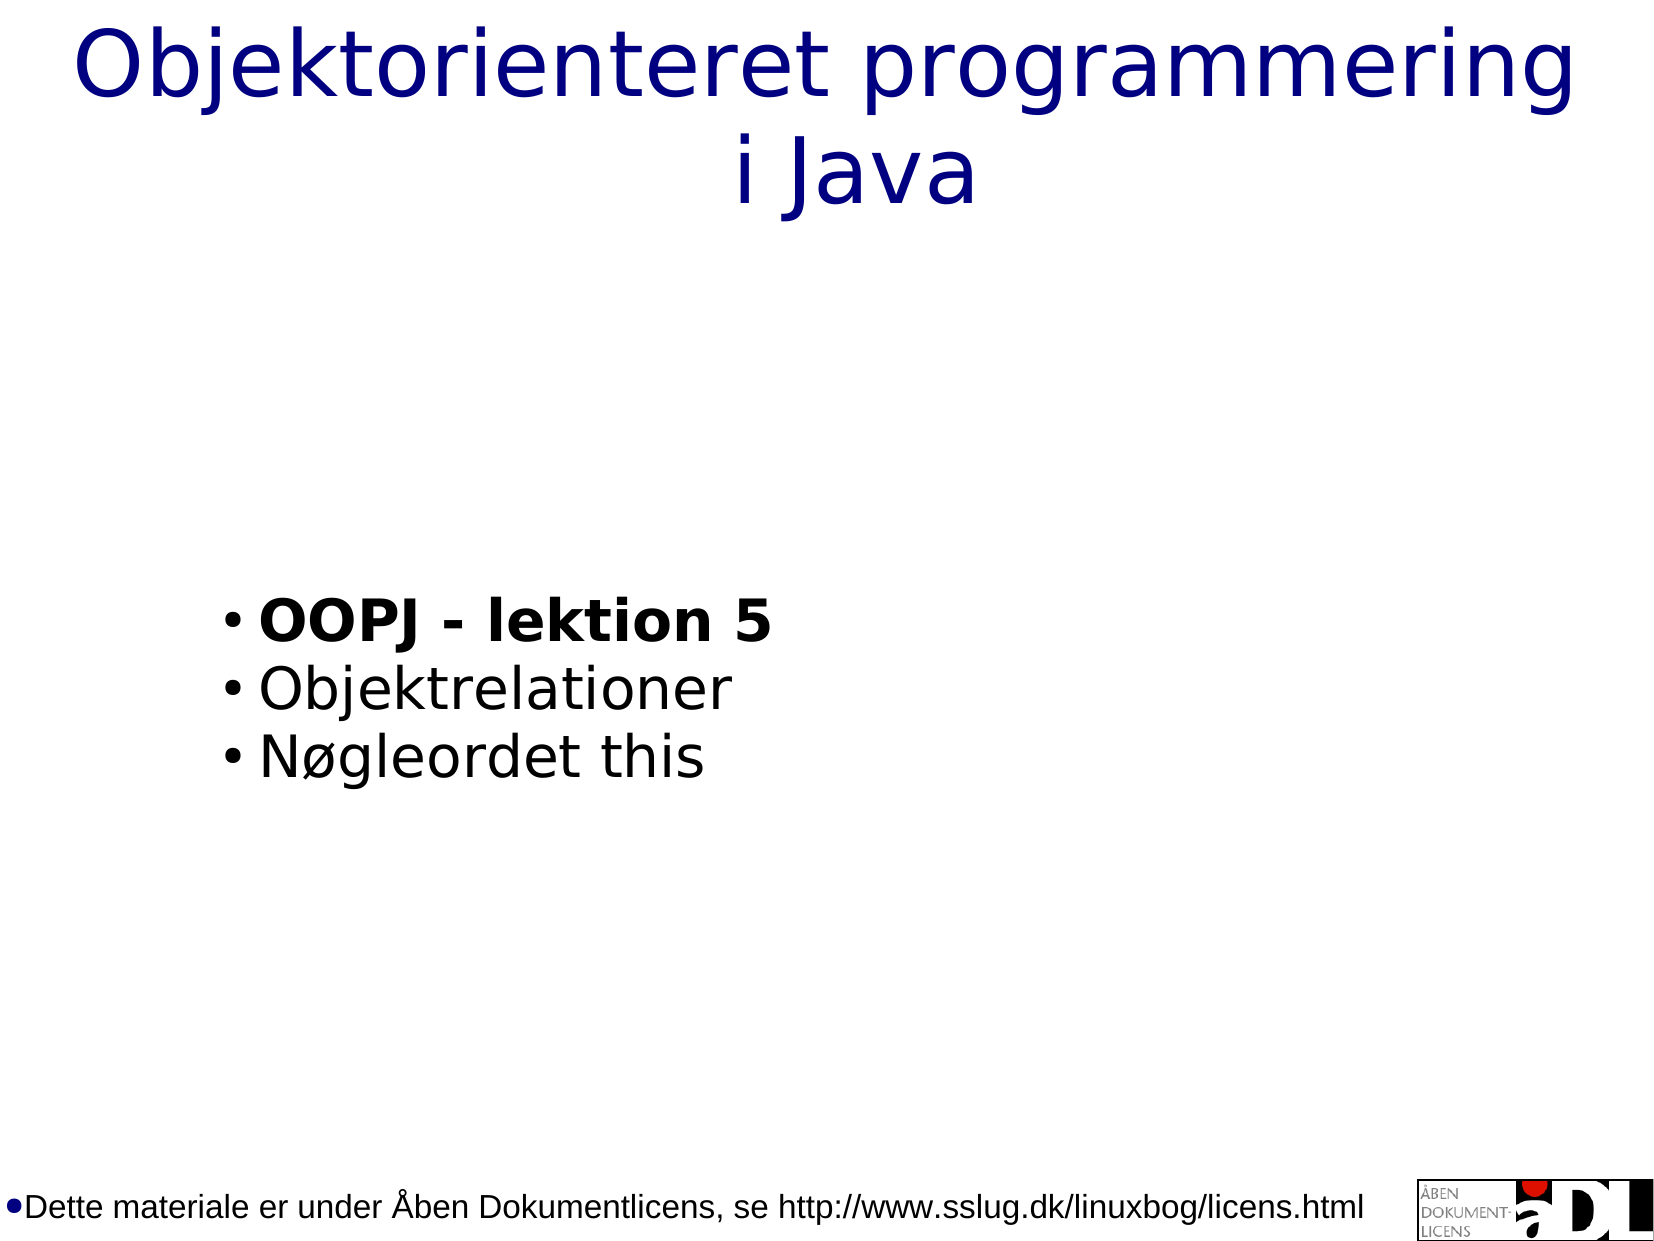

# Objektorienteret programmering i Java
OOPJ - lektion 5
Objektrelationer
Nøgleordet this
Dette materiale er under Åben Dokumentlicens, se http://www.sslug.dk/linuxbog/licens.html